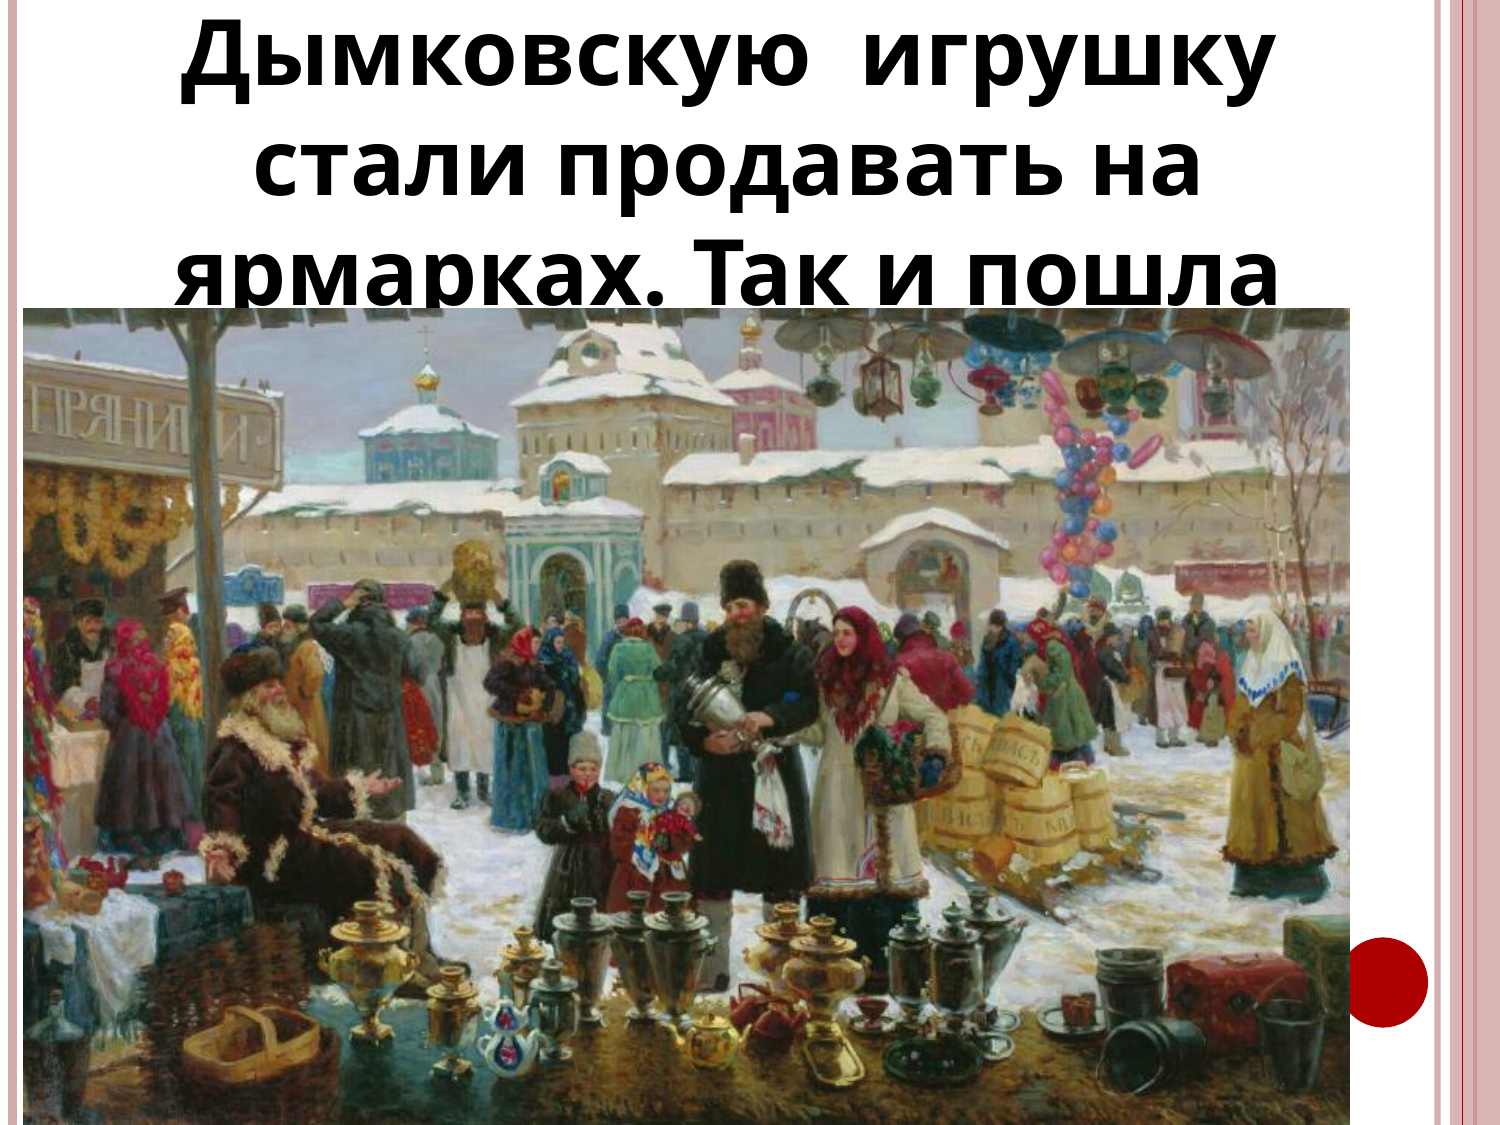

# Дымковскую игрушку стали продавать на ярмарках. Так и пошла слава о вятской дымке.